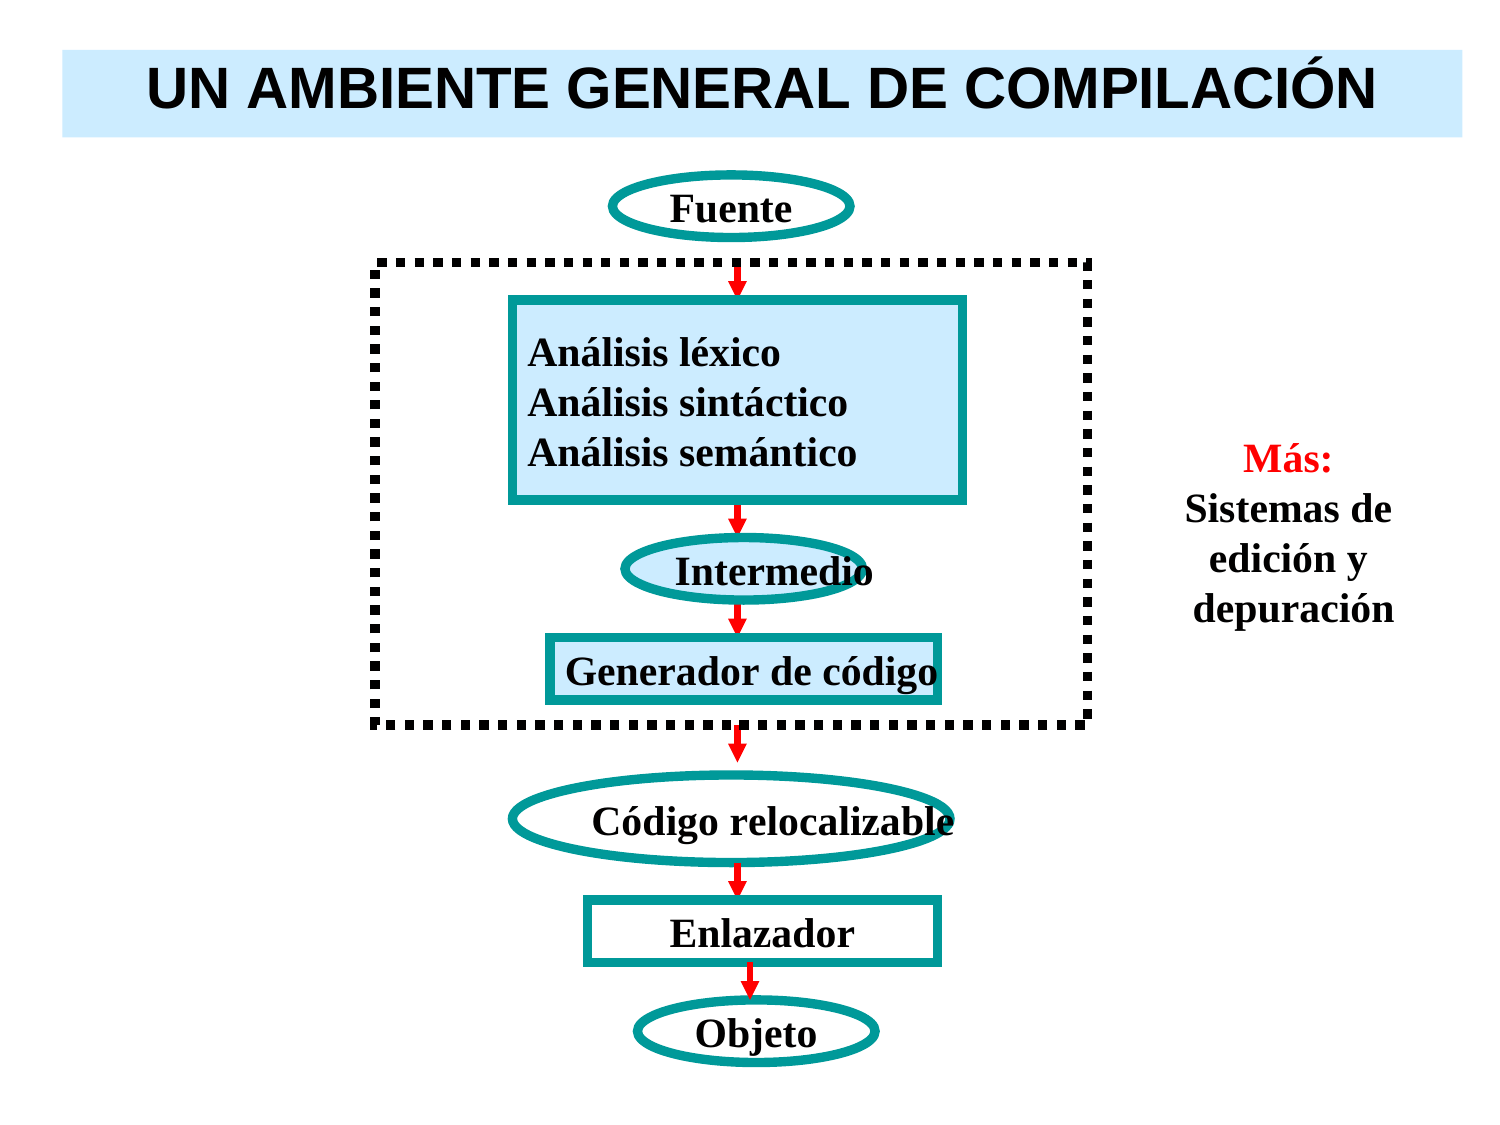

# UN AMBIENTE GENERAL DE COMPILACIÓN
Fuente
Análisis léxico
Análisis sintáctico
Análisis semántico
Más:
Sistemas de
edición y
depuración
Intermedio
Generador de código
Código relocalizable
Enlazador
Objeto
Año 2004
15